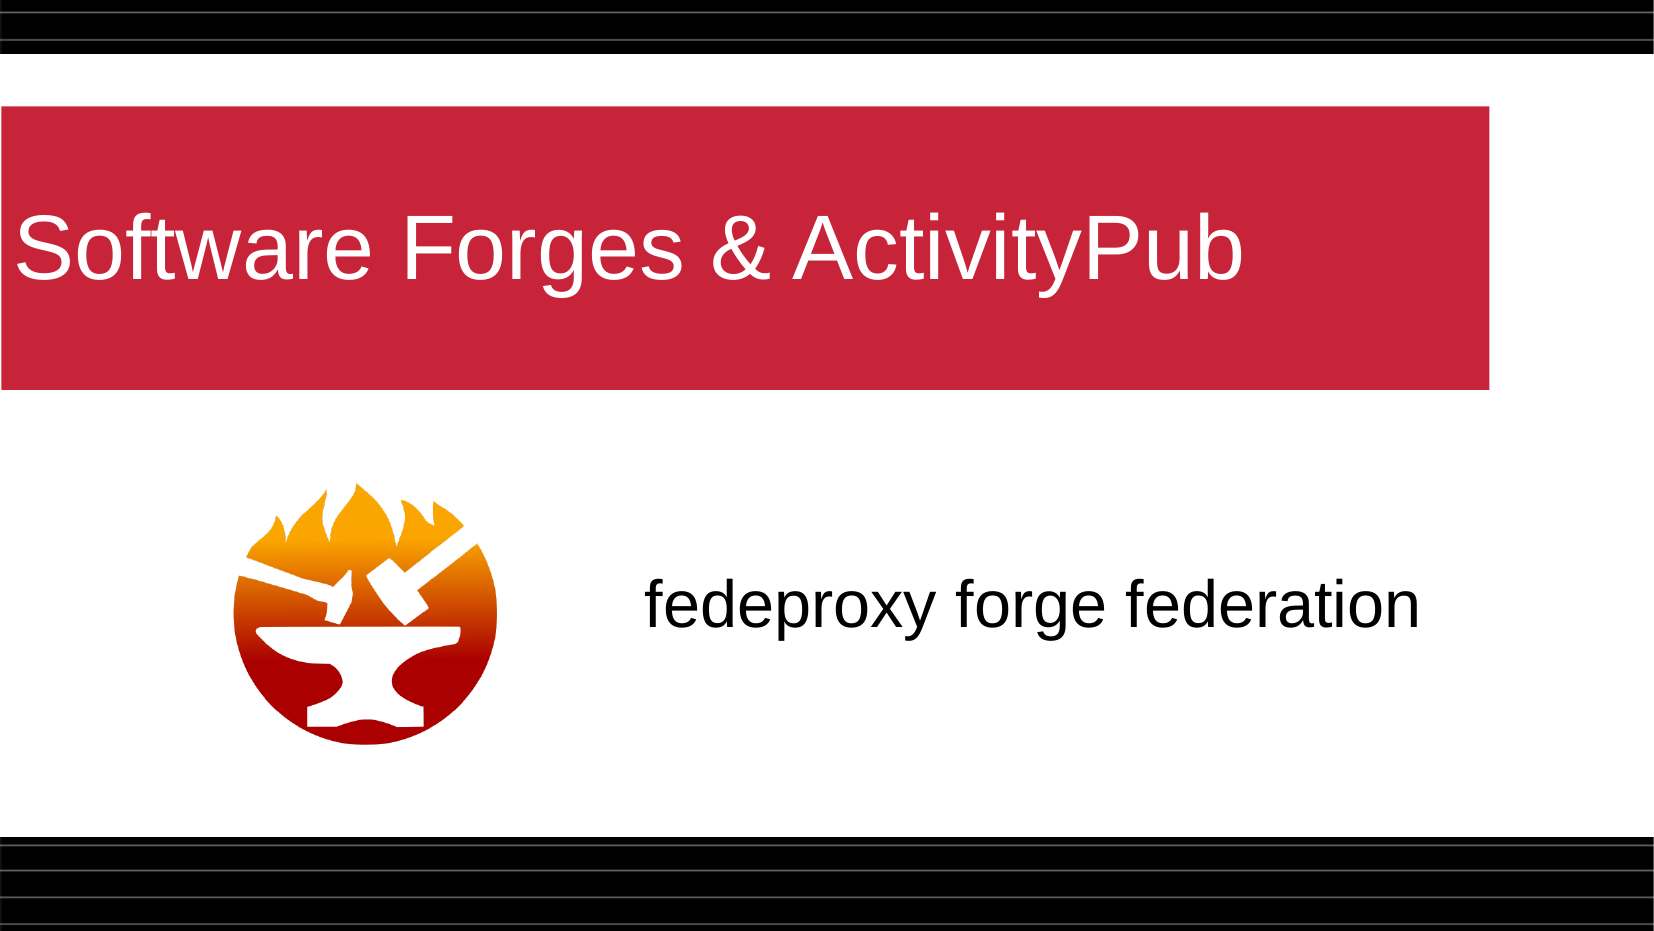

# Software Forges & ActivityPub
fedeproxy forge federation